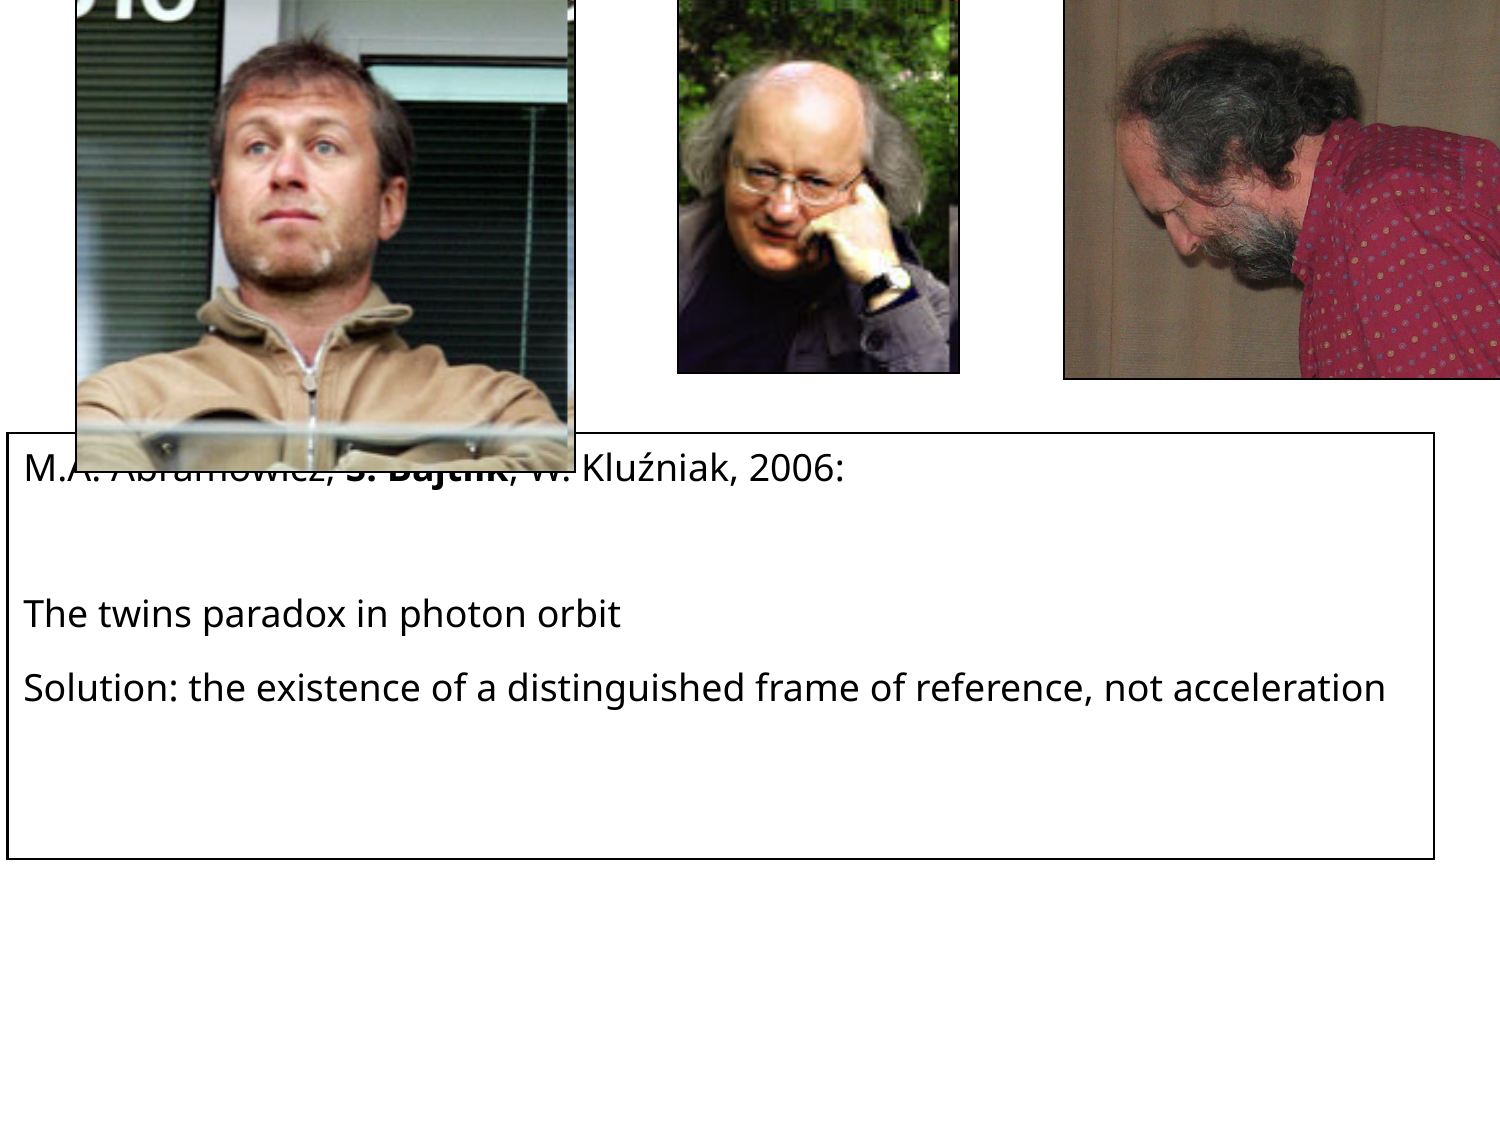

M.A. Abramowicz, S. Bajtlik, W. Kluźniak, 2006:
The twins paradox in photon orbit
Solution: the existence of a distinguished frame of reference, not acceleration